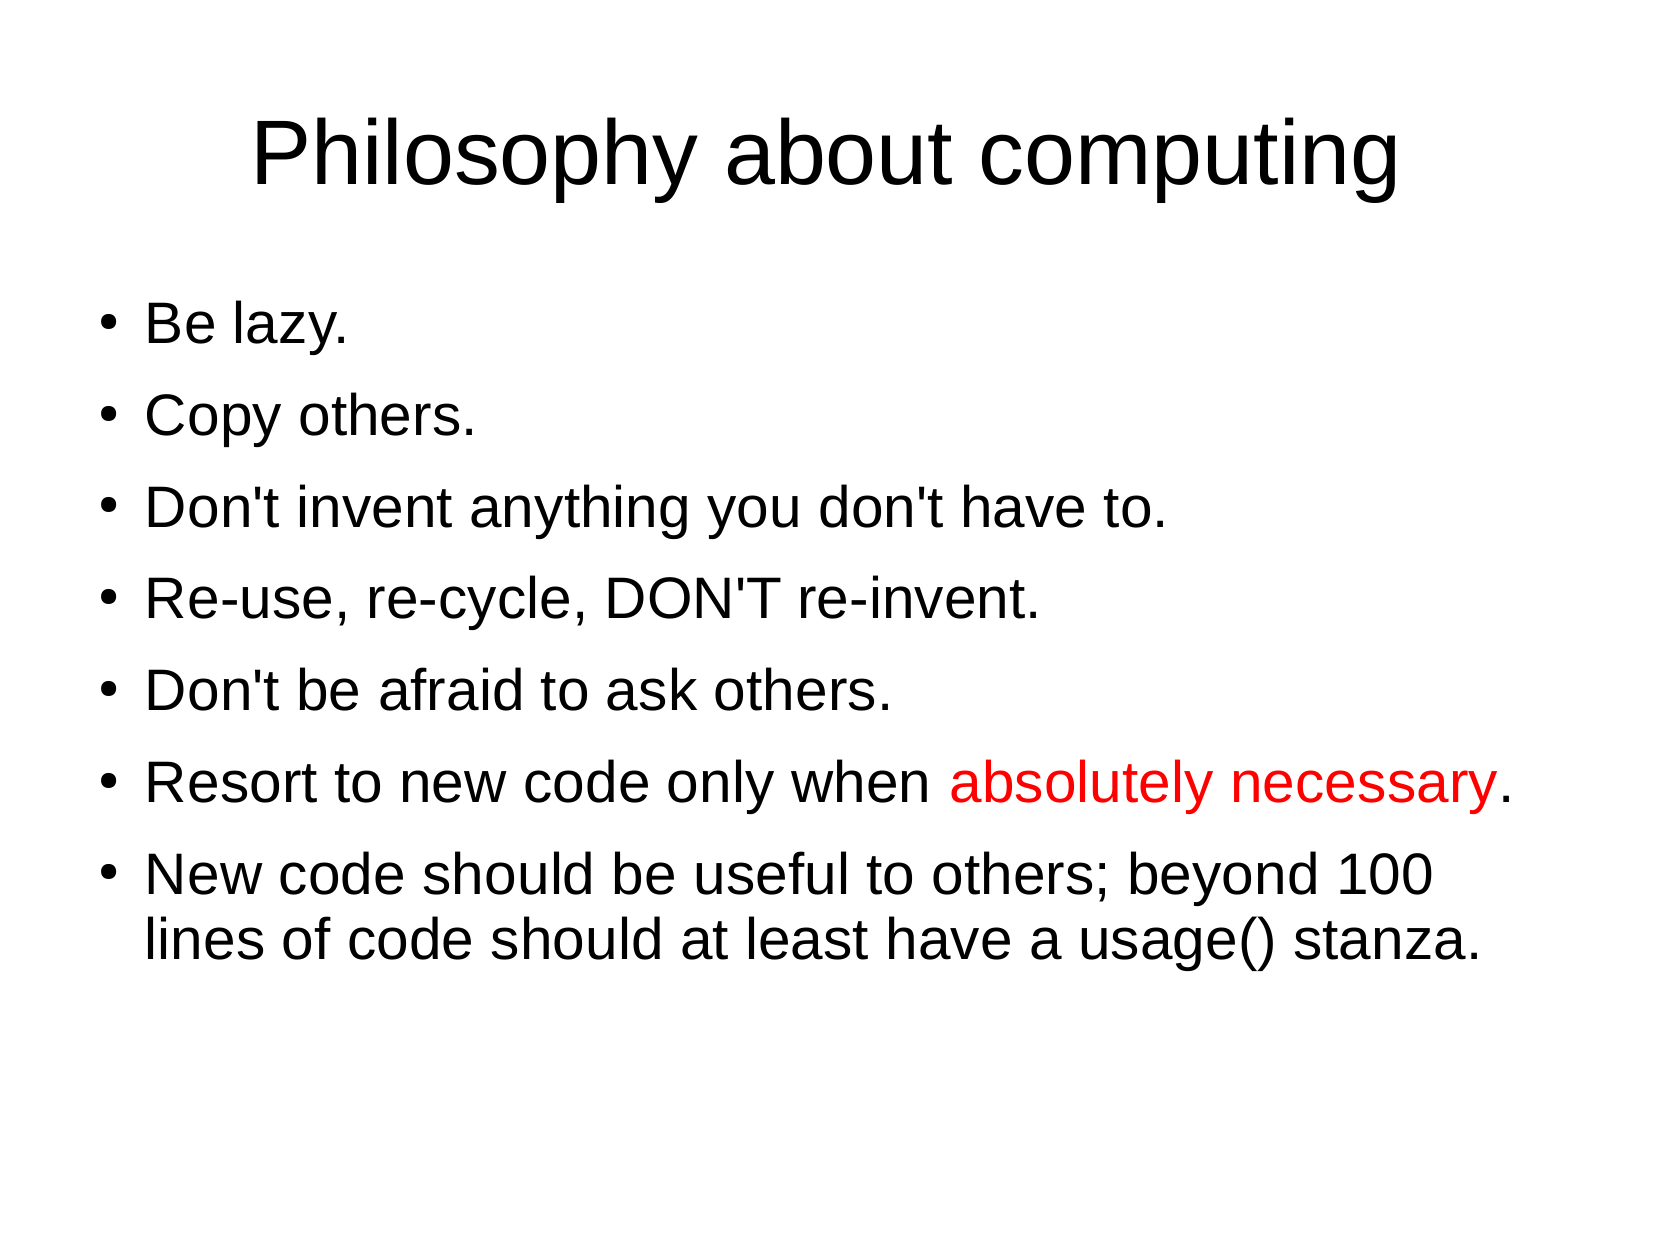

# Philosophy about computing
Be lazy.
Copy others.
Don't invent anything you don't have to.
Re-use, re-cycle, DON'T re-invent.
Don't be afraid to ask others.
Resort to new code only when absolutely necessary.
New code should be useful to others; beyond 100 lines of code should at least have a usage() stanza.